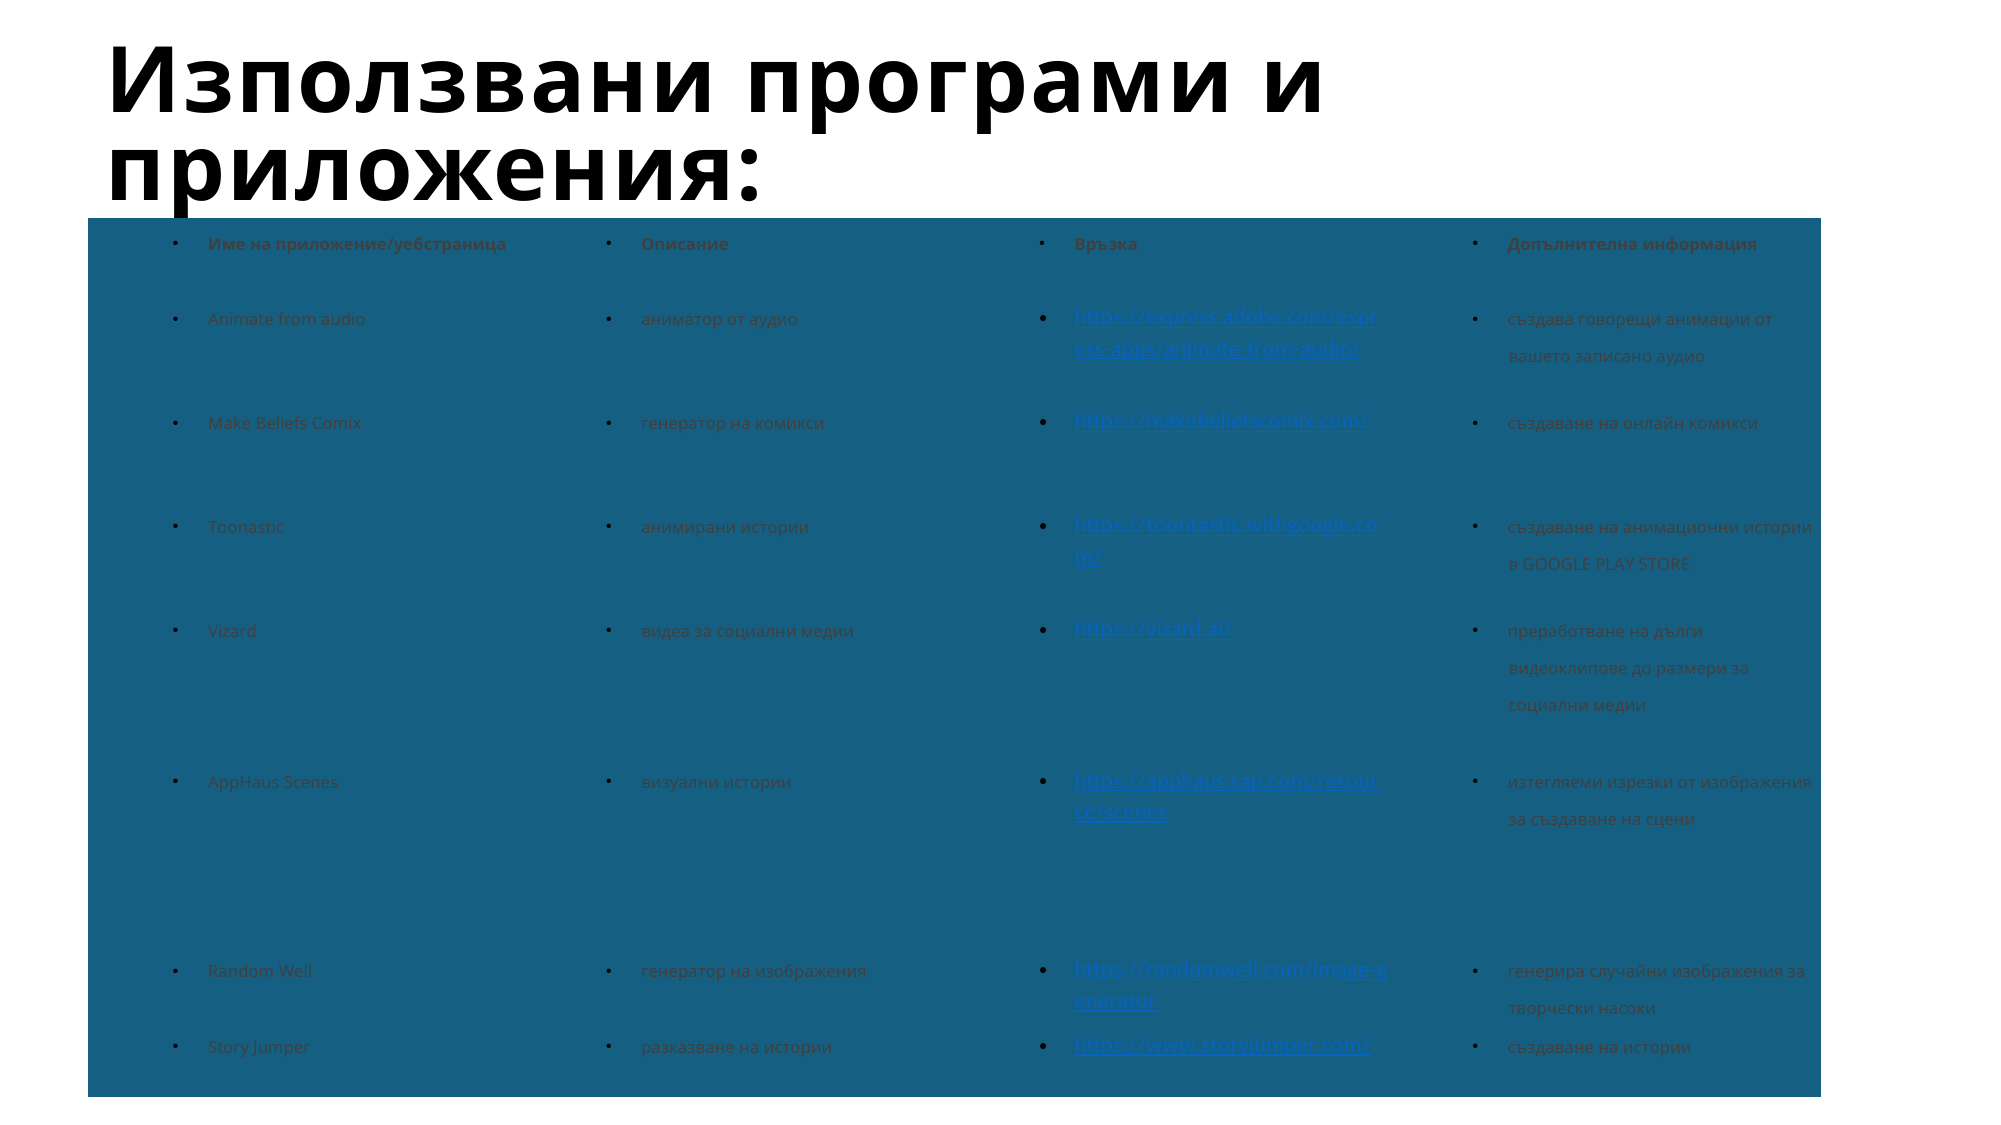

# Използвани програми и приложения:
| Име на приложение/уебстраница | Описание | Връзка | Допълнителна информация |
| --- | --- | --- | --- |
| Animate from audio | аниматор от аудио | https://express.adobe.com/express-apps/animate-from-audio/ | създава говорещи анимации от вашето записано аудио |
| Make Beliefs Comix | генератор на комикси | https://makebeliefscomix.com/ | създаване на онлайн комикси |
| Toonastic | анимирани истории | https://toontastic.withgoogle.com/ | създаване на анимационни истории в GOOGLE PLAY STORE |
| Vizard | видеа за социални медии | https://vizard.ai/ | преработване на дълги видеоклипове до размери за социални медии |
| AppHaus Scenes | визуални истории | https://apphaus.sap.com/resource/scenes | изтегляеми изрезки от изображения за създаване на сцени |
| Random Well | генератор на изображения | https://randomwell.com/image-generator | генерира случайни изображения за творчески насоки |
| Story Jumper | разказване на истории | https://www.storyjumper.com/ | създаване на истории |